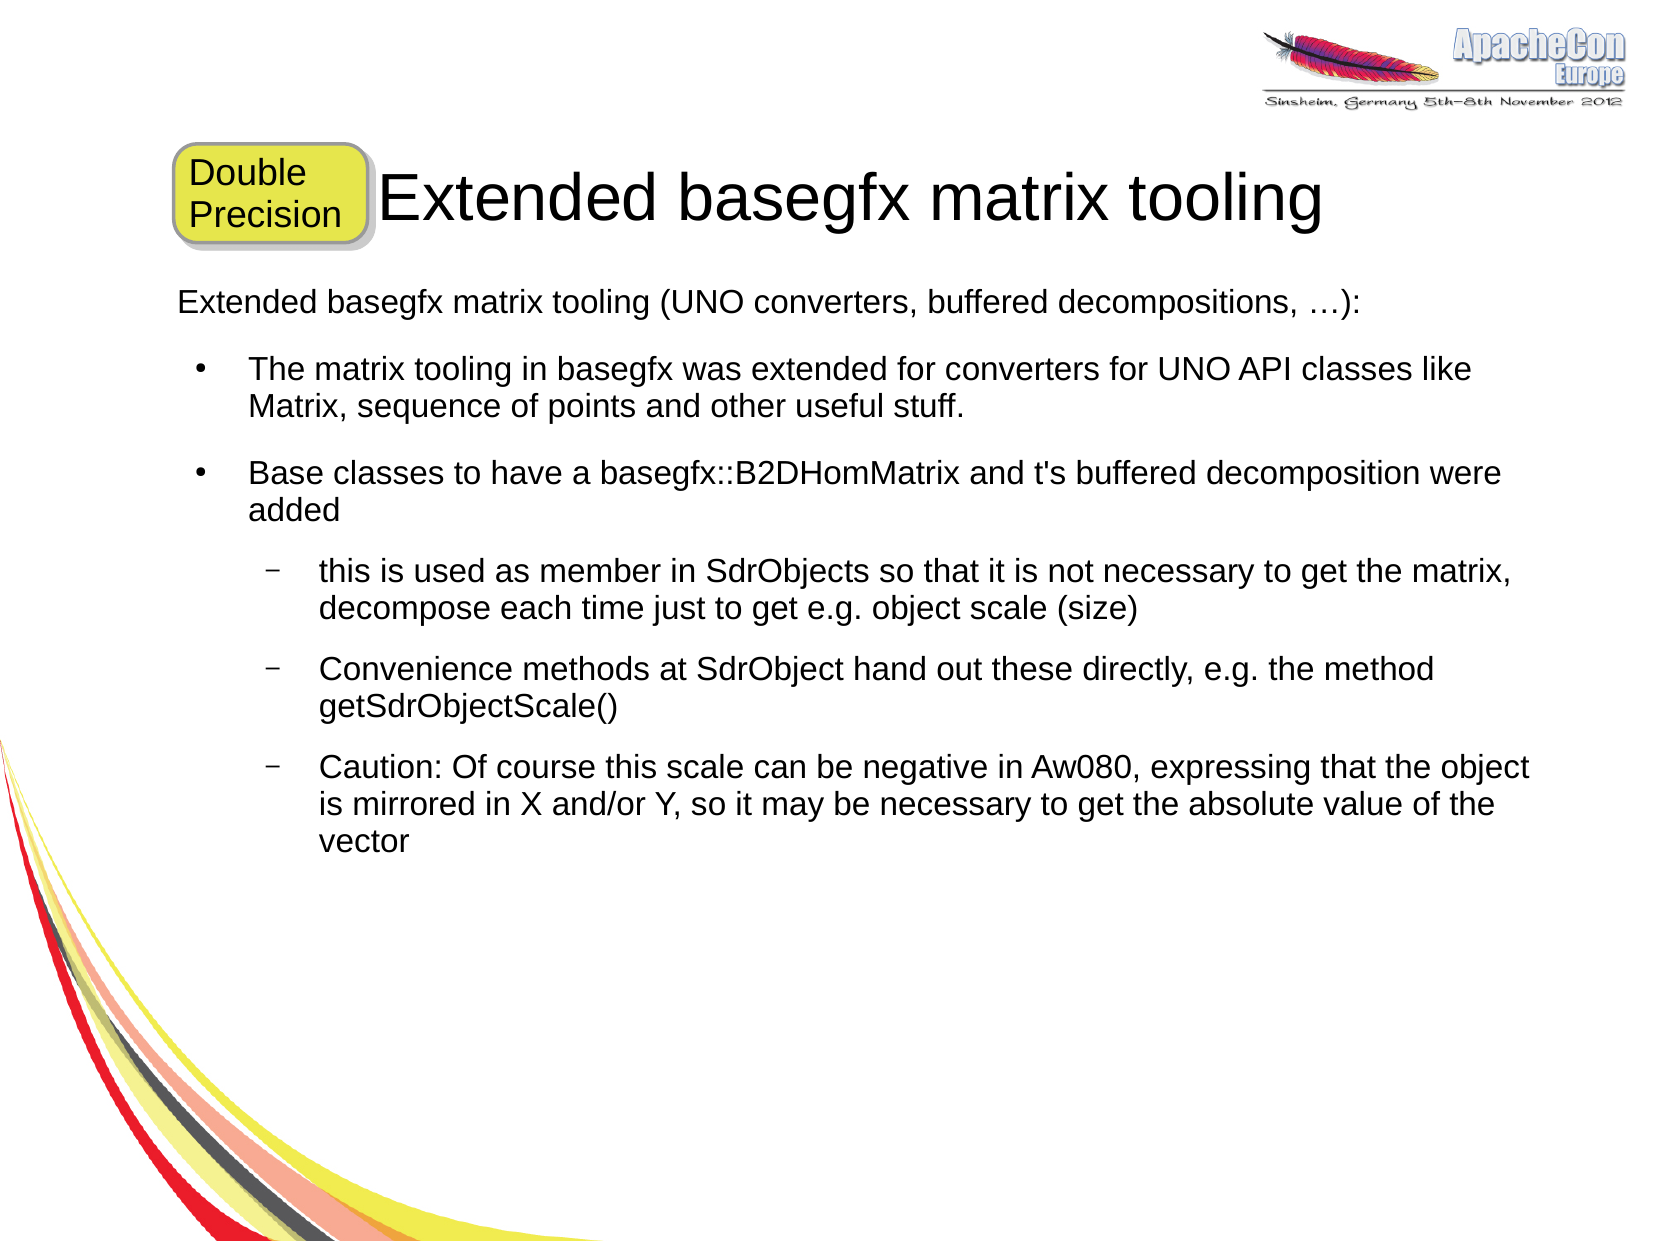

Double
Precision
Extended basegfx matrix tooling
# Extended basegfx matrix tooling (UNO converters, buffered decompositions, …):
The matrix tooling in basegfx was extended for converters for UNO API classes like Matrix, sequence of points and other useful stuff.
Base classes to have a basegfx::B2DHomMatrix and t's buffered decomposition were added
this is used as member in SdrObjects so that it is not necessary to get the matrix, decompose each time just to get e.g. object scale (size)
Convenience methods at SdrObject hand out these directly, e.g. the method getSdrObjectScale()
Caution: Of course this scale can be negative in Aw080, expressing that the object is mirrored in X and/or Y, so it may be necessary to get the absolute value of the vector